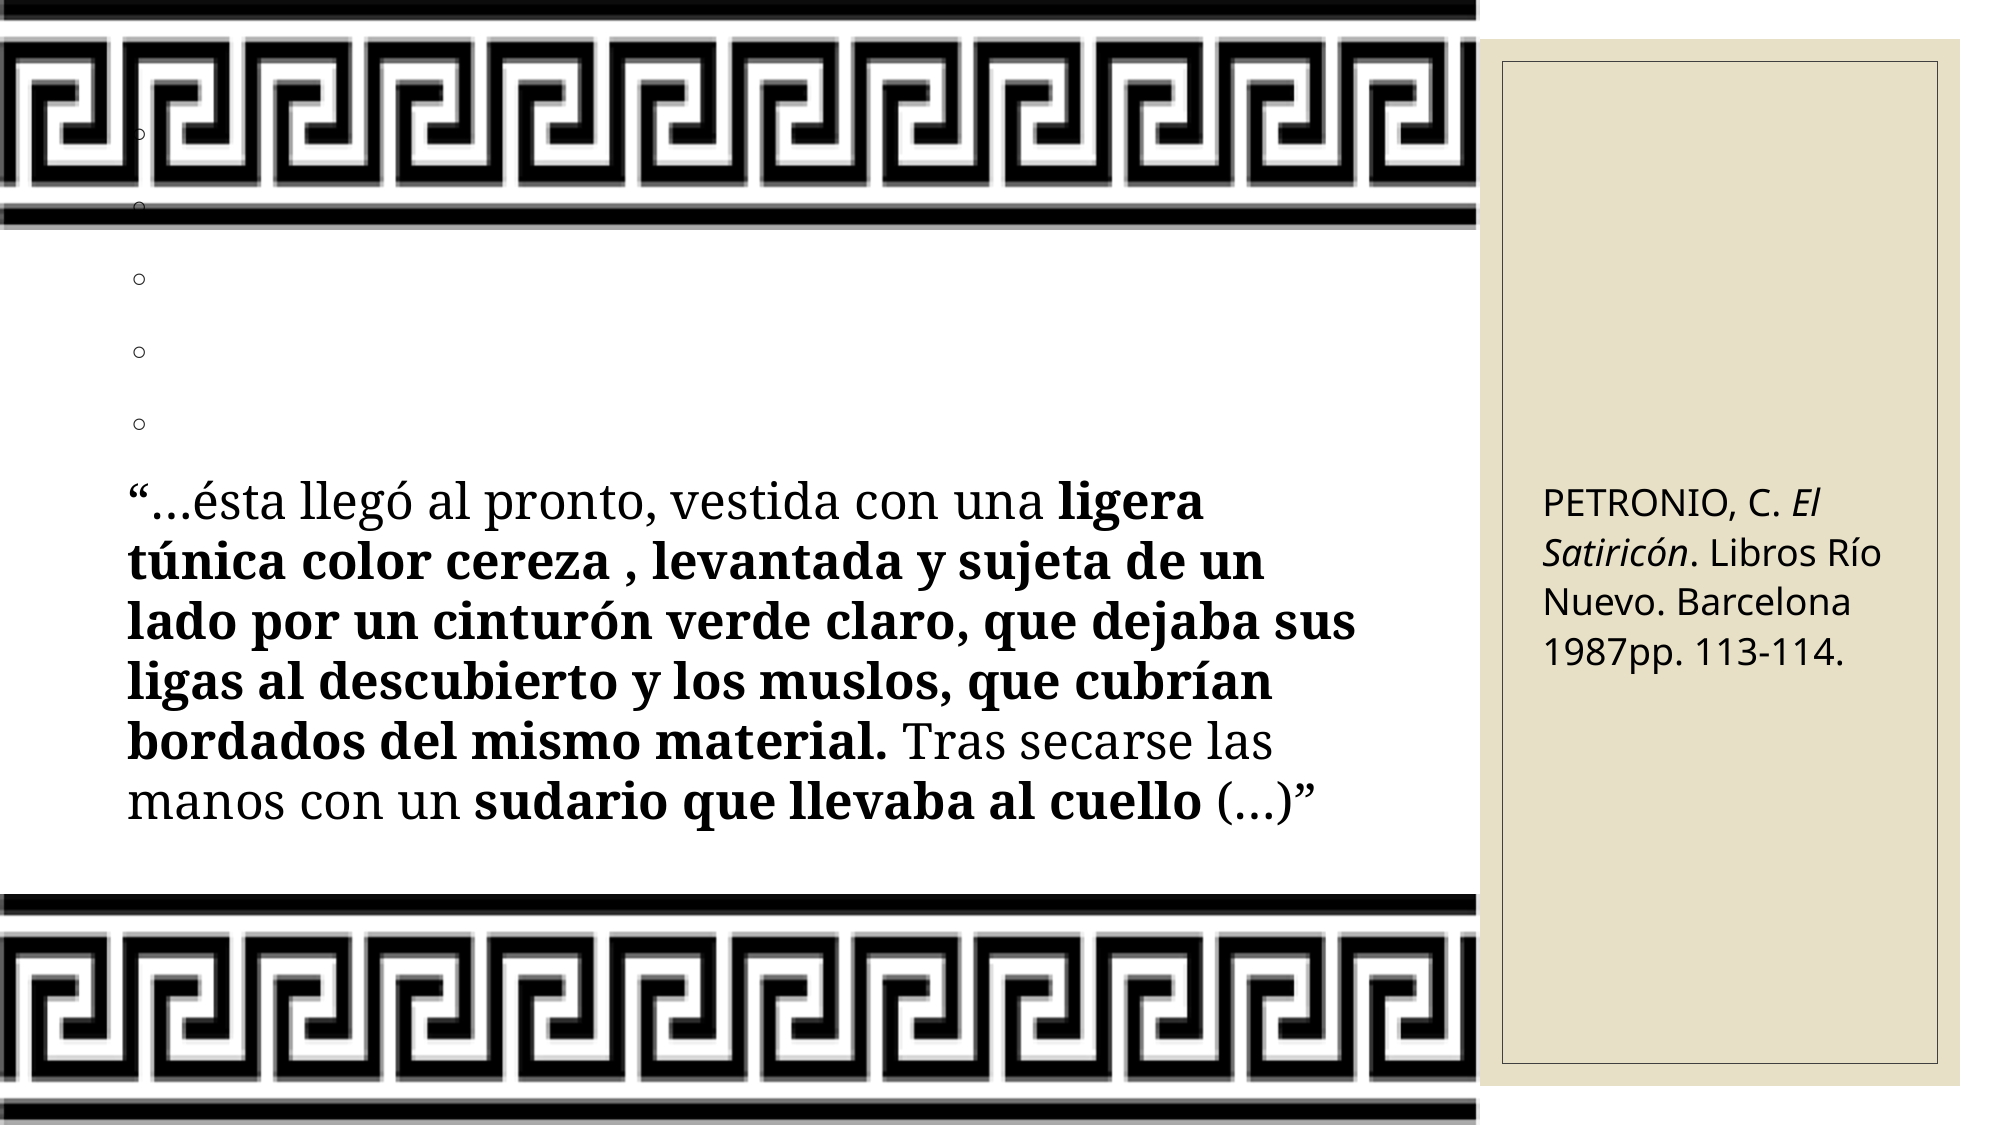

# “…ésta llegó al pronto, vestida con una ligera túnica color cereza , levantada y sujeta de un lado por un cinturón verde claro, que dejaba sus ligas al descubierto y los muslos, que cubrían bordados del mismo material. Tras secarse las manos con un sudario que llevaba al cuello (…)”
PETRONIO, C. El Satiricón. Libros Río Nuevo. Barcelona 1987pp. 113-114.